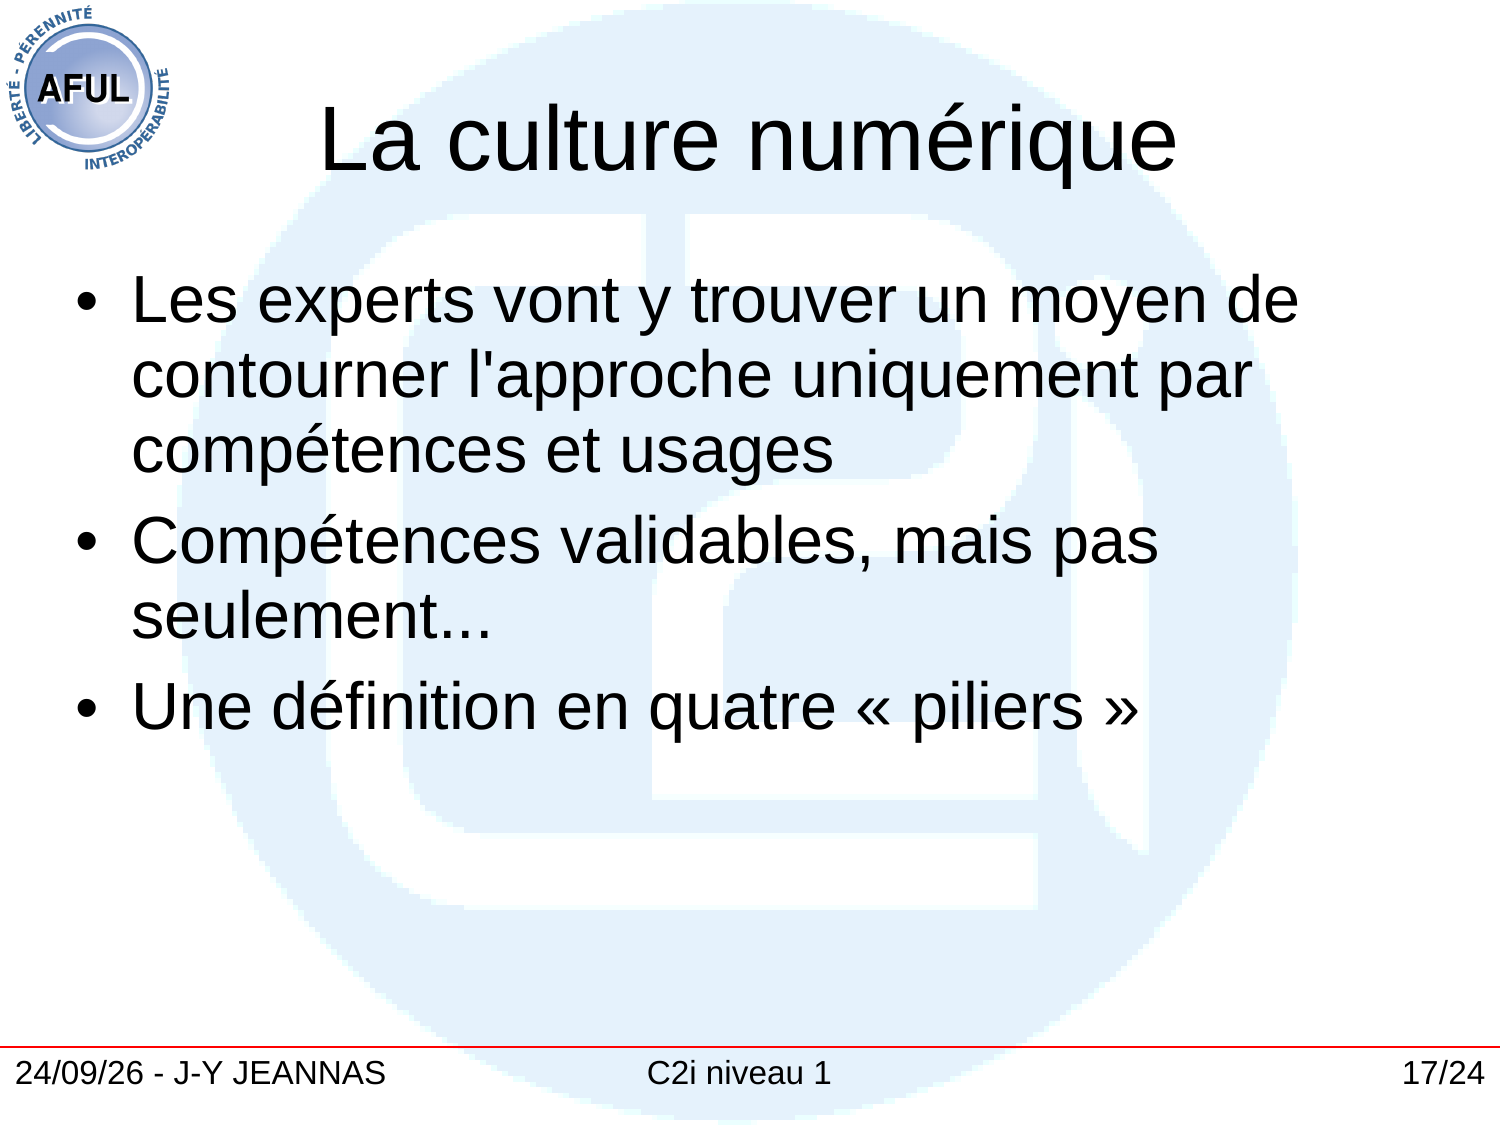

# La culture numérique
Les experts vont y trouver un moyen de contourner l'approche uniquement par compétences et usages
Compétences validables, mais pas seulement...
Une définition en quatre « piliers »
17